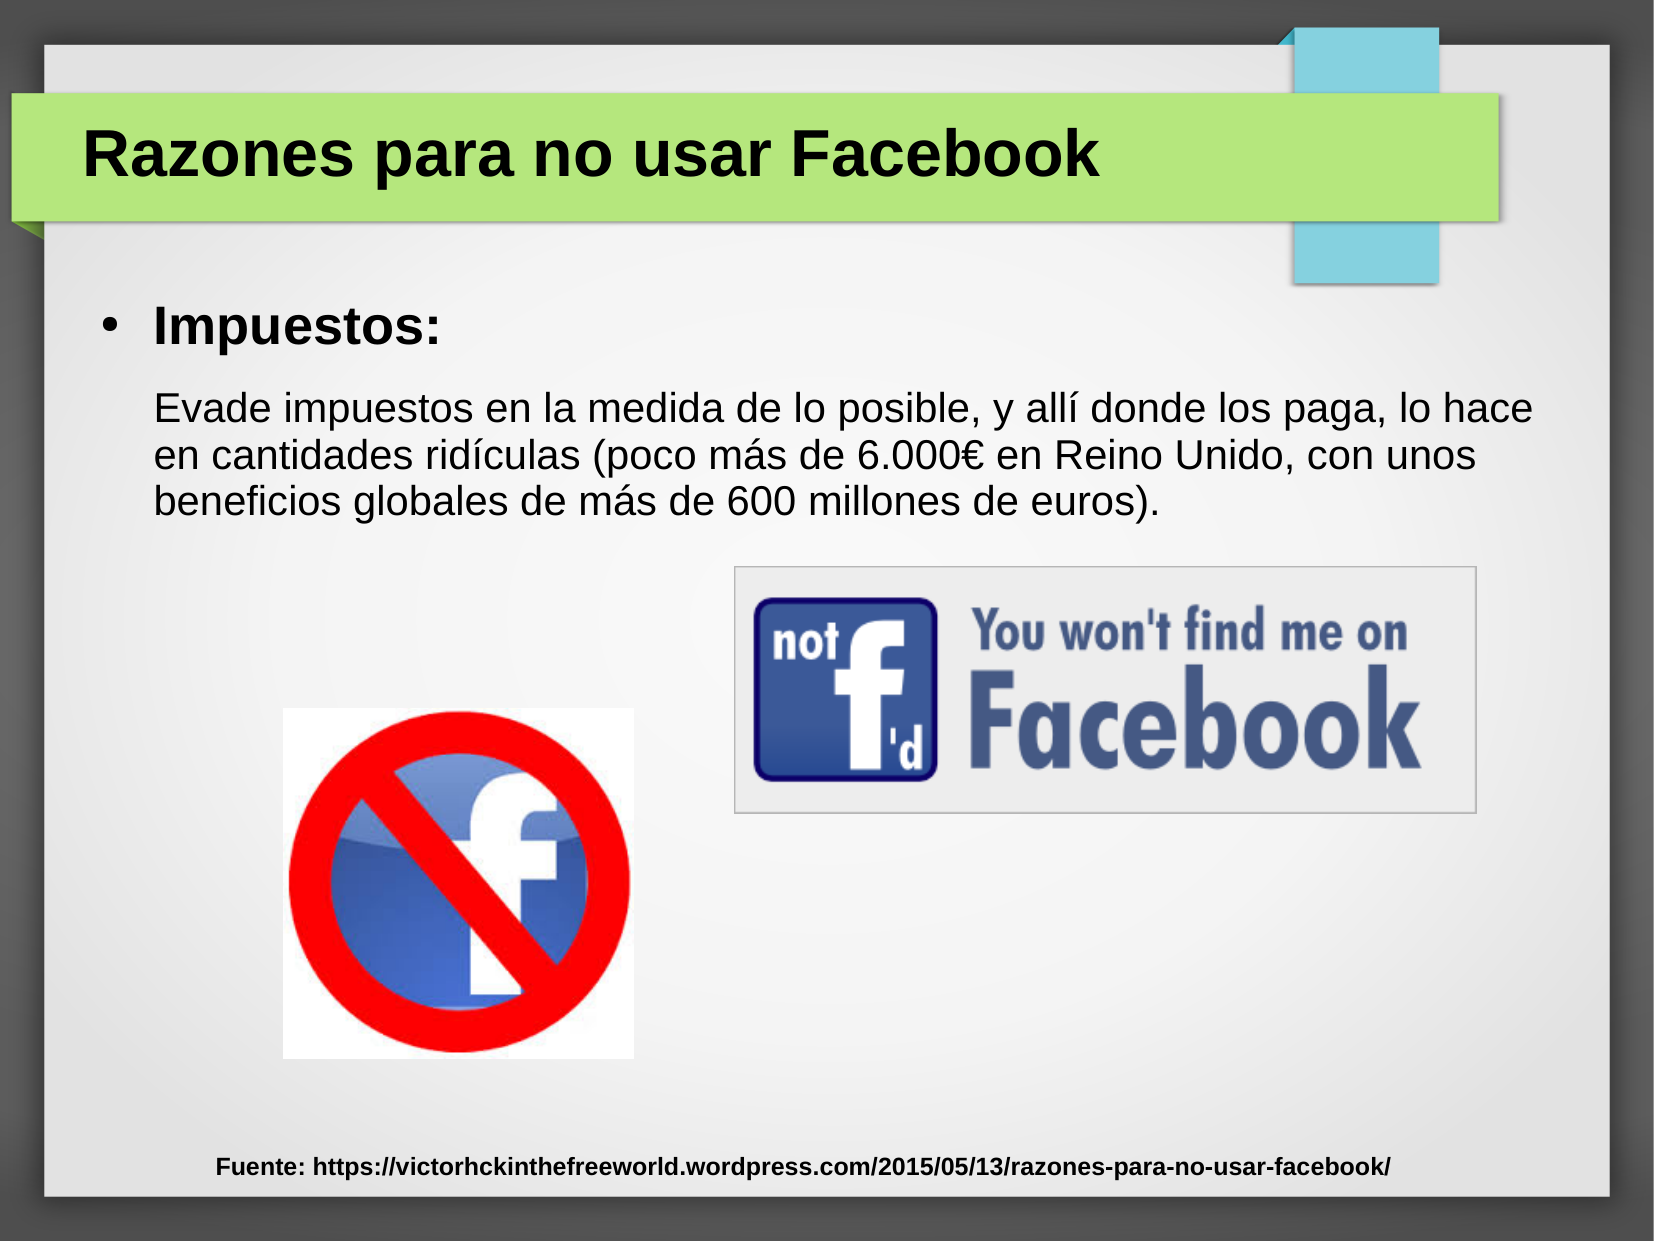

# Razones para no usar Facebook
Impuestos:
Evade impuestos en la medida de lo posible, y allí donde los paga, lo hace en cantidades ridículas (poco más de 6.000€ en Reino Unido, con unos beneficios globales de más de 600 millones de euros).
Fuente: https://victorhckinthefreeworld.wordpress.com/2015/05/13/razones-para-no-usar-facebook/